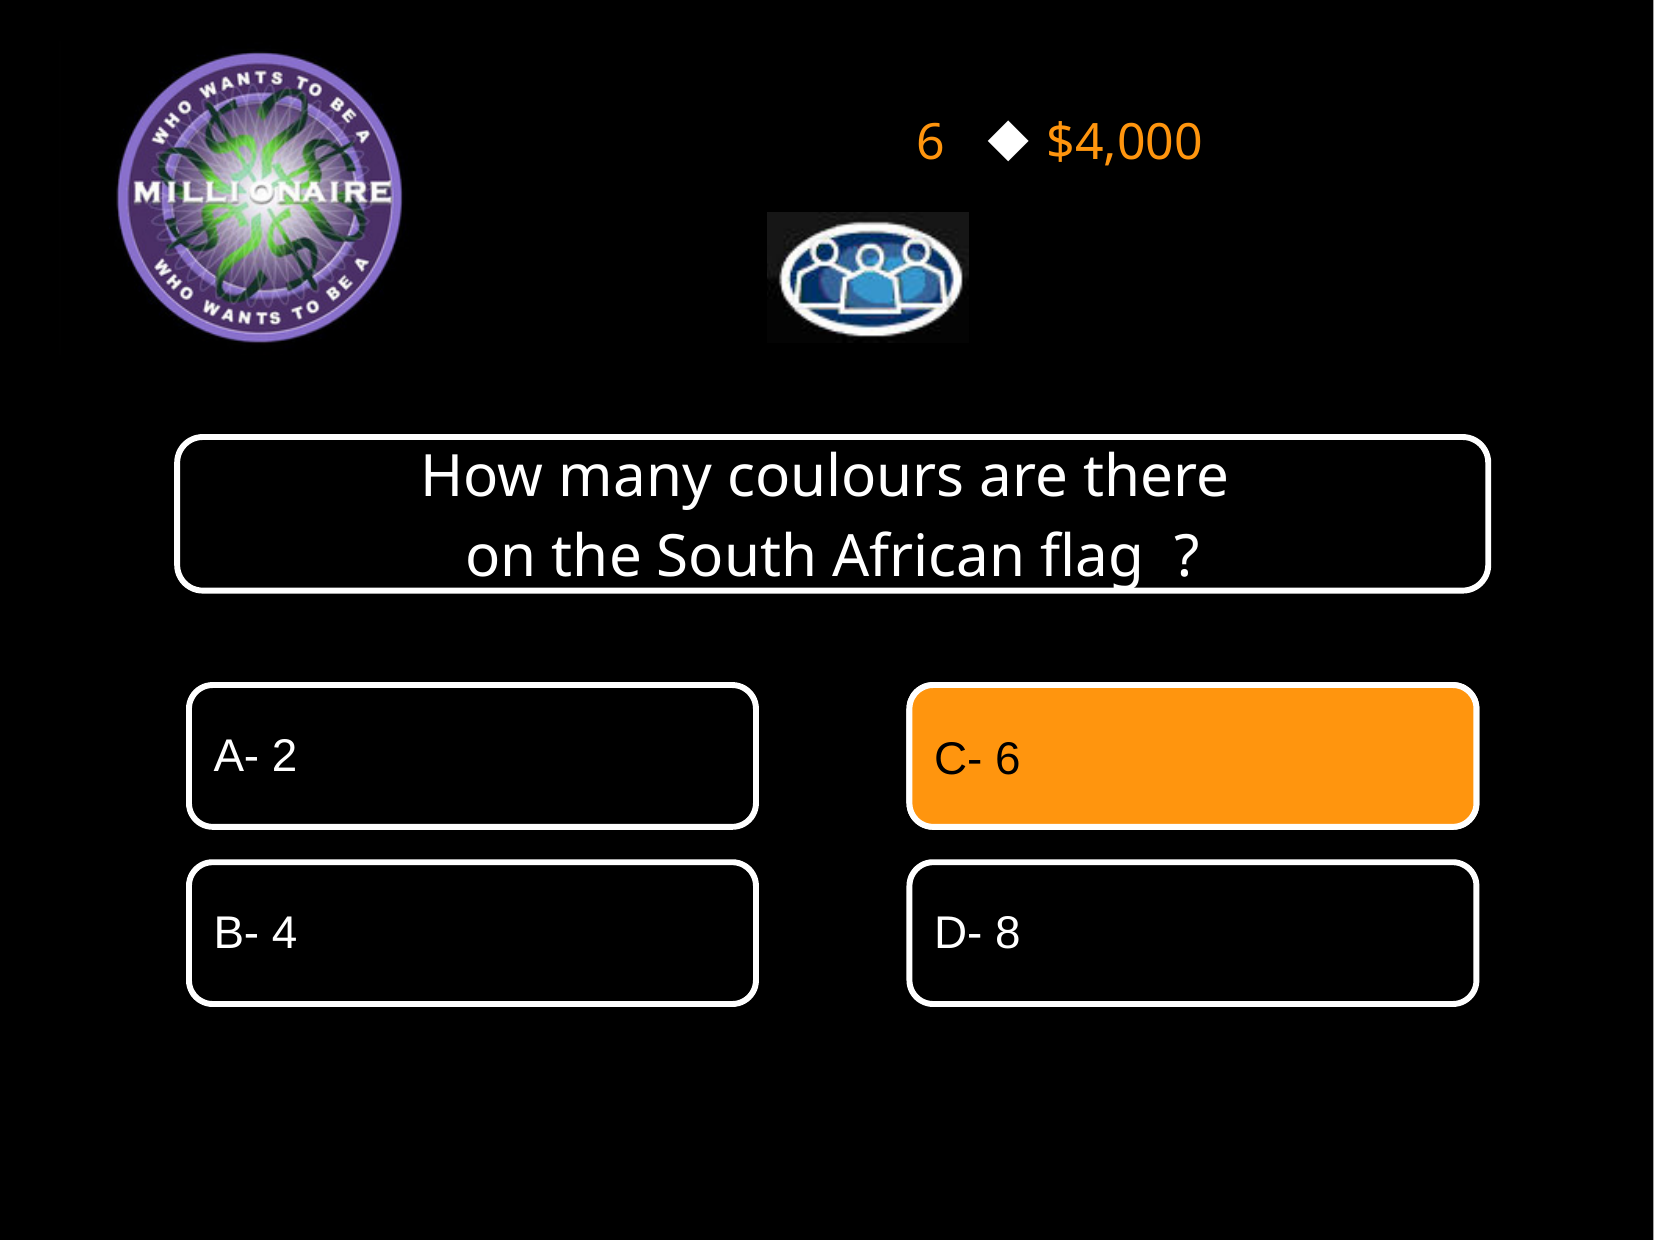

6  $4,000
How many coulours are there
on the South African flag  ?
A- 2
C- 6
C- 6
B- 4
D- 8